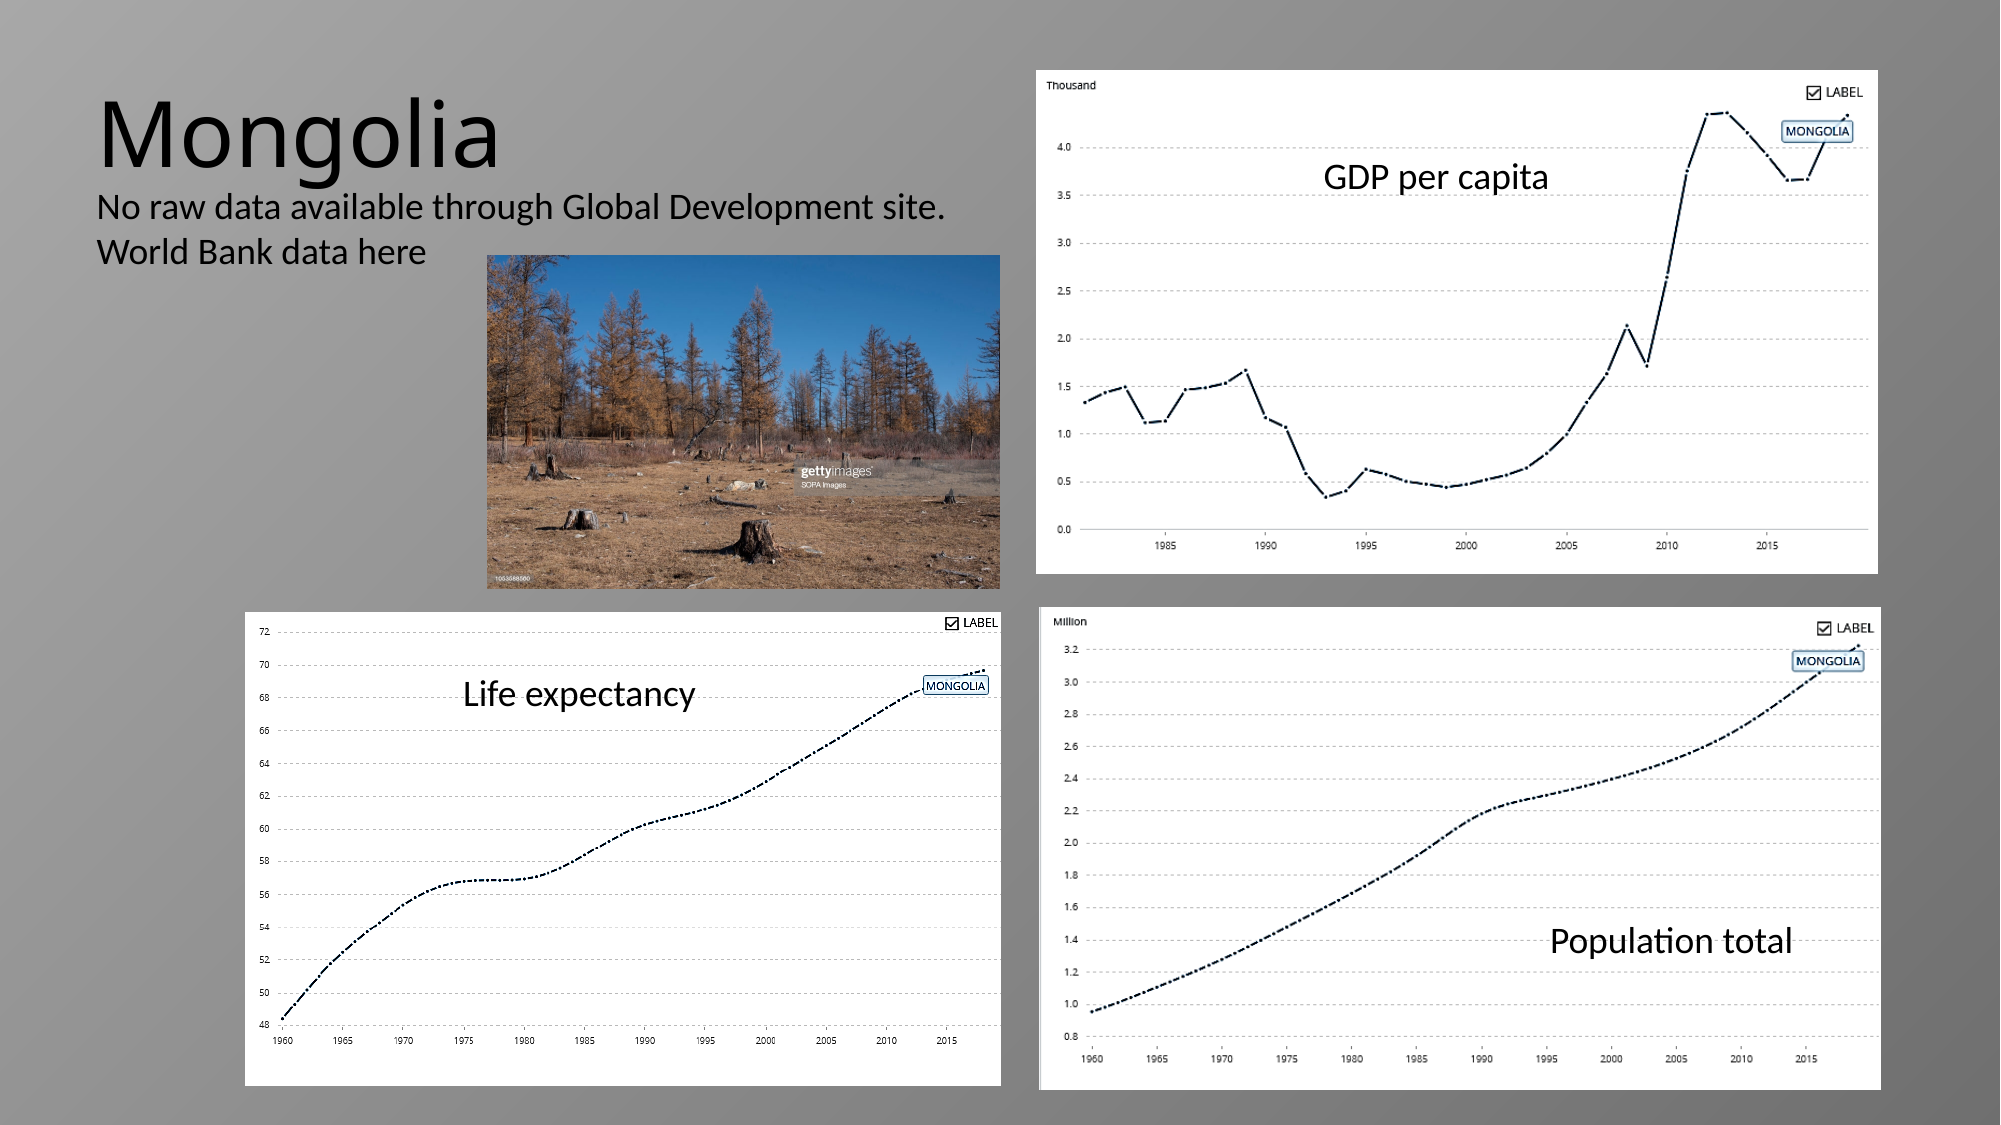

# Mongolia
GDP per capita
No raw data available through Global Development site.
World Bank data here
Life expectancy
Population total